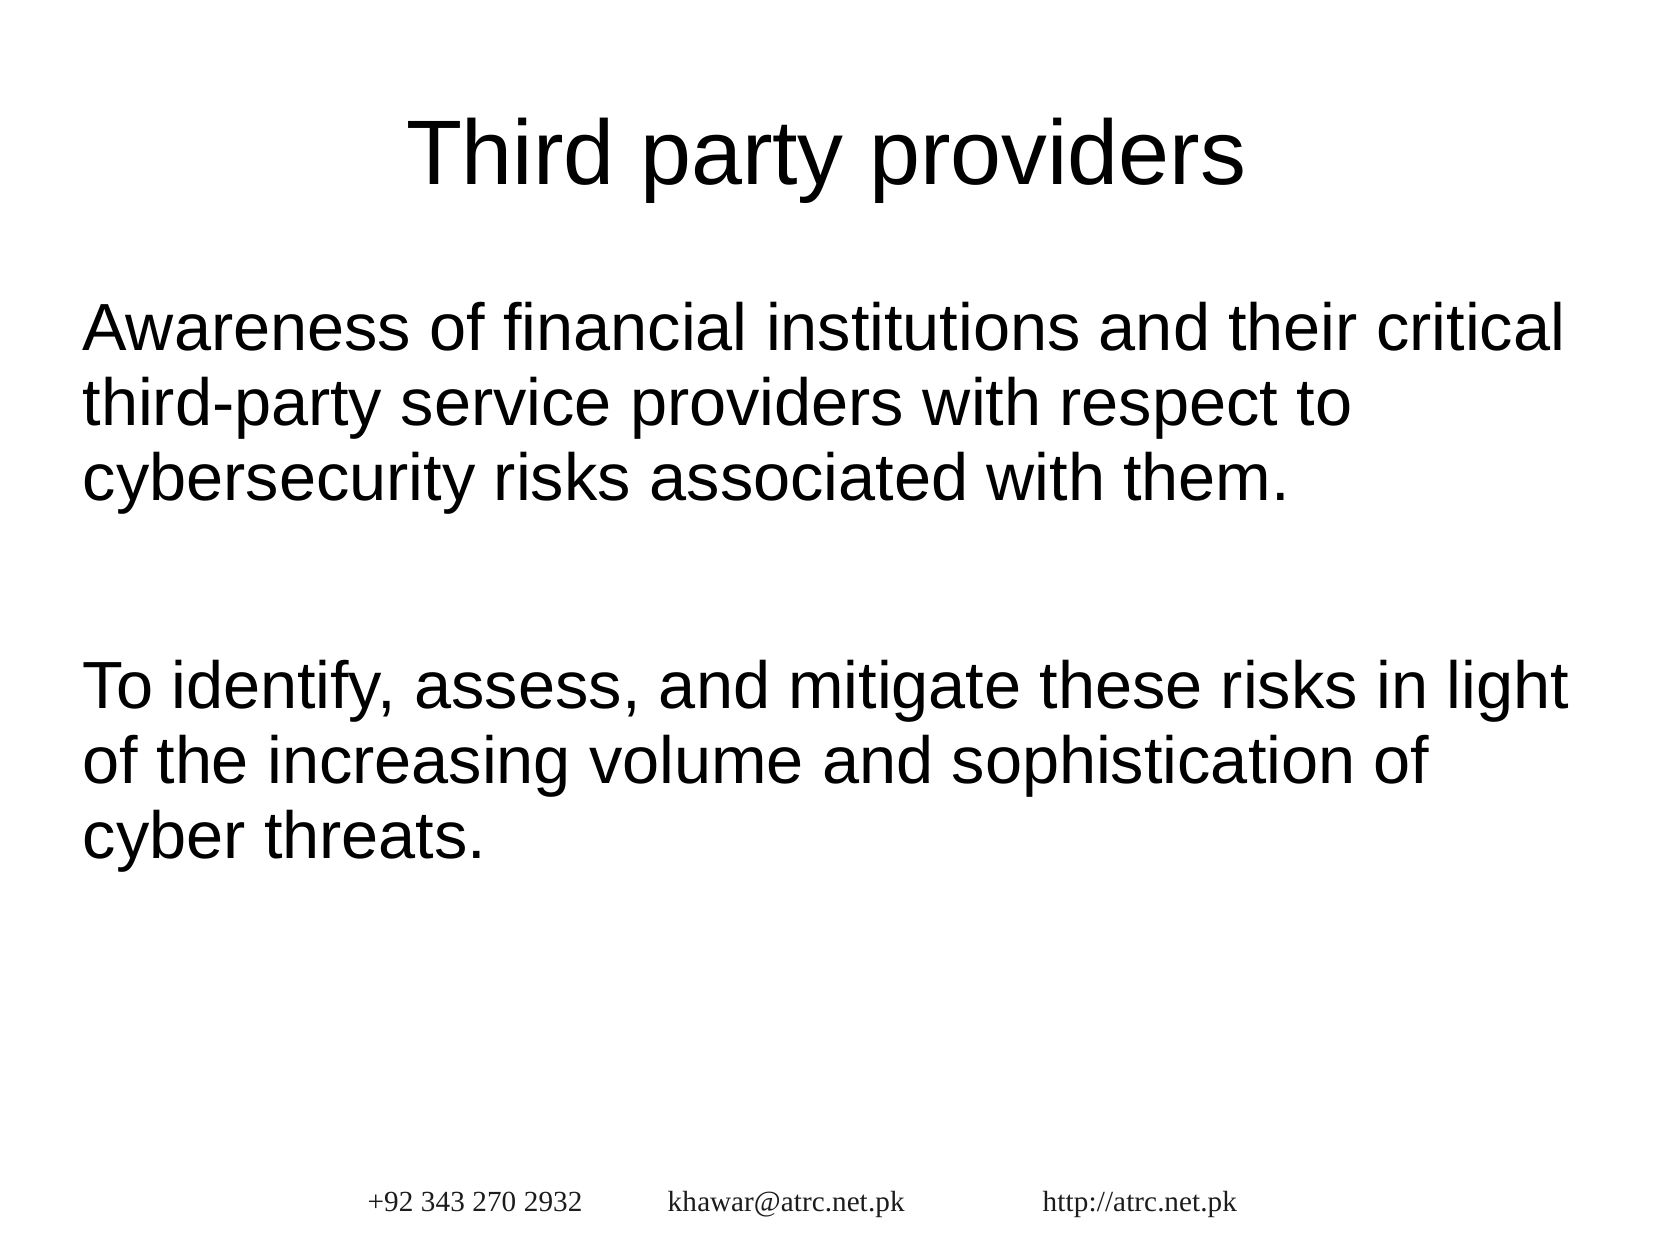

# Third party providers
Awareness of financial institutions and their critical third-party service providers with respect to cybersecurity risks associated with them.
To identify, assess, and mitigate these risks in light of the increasing volume and sophistication of cyber threats.